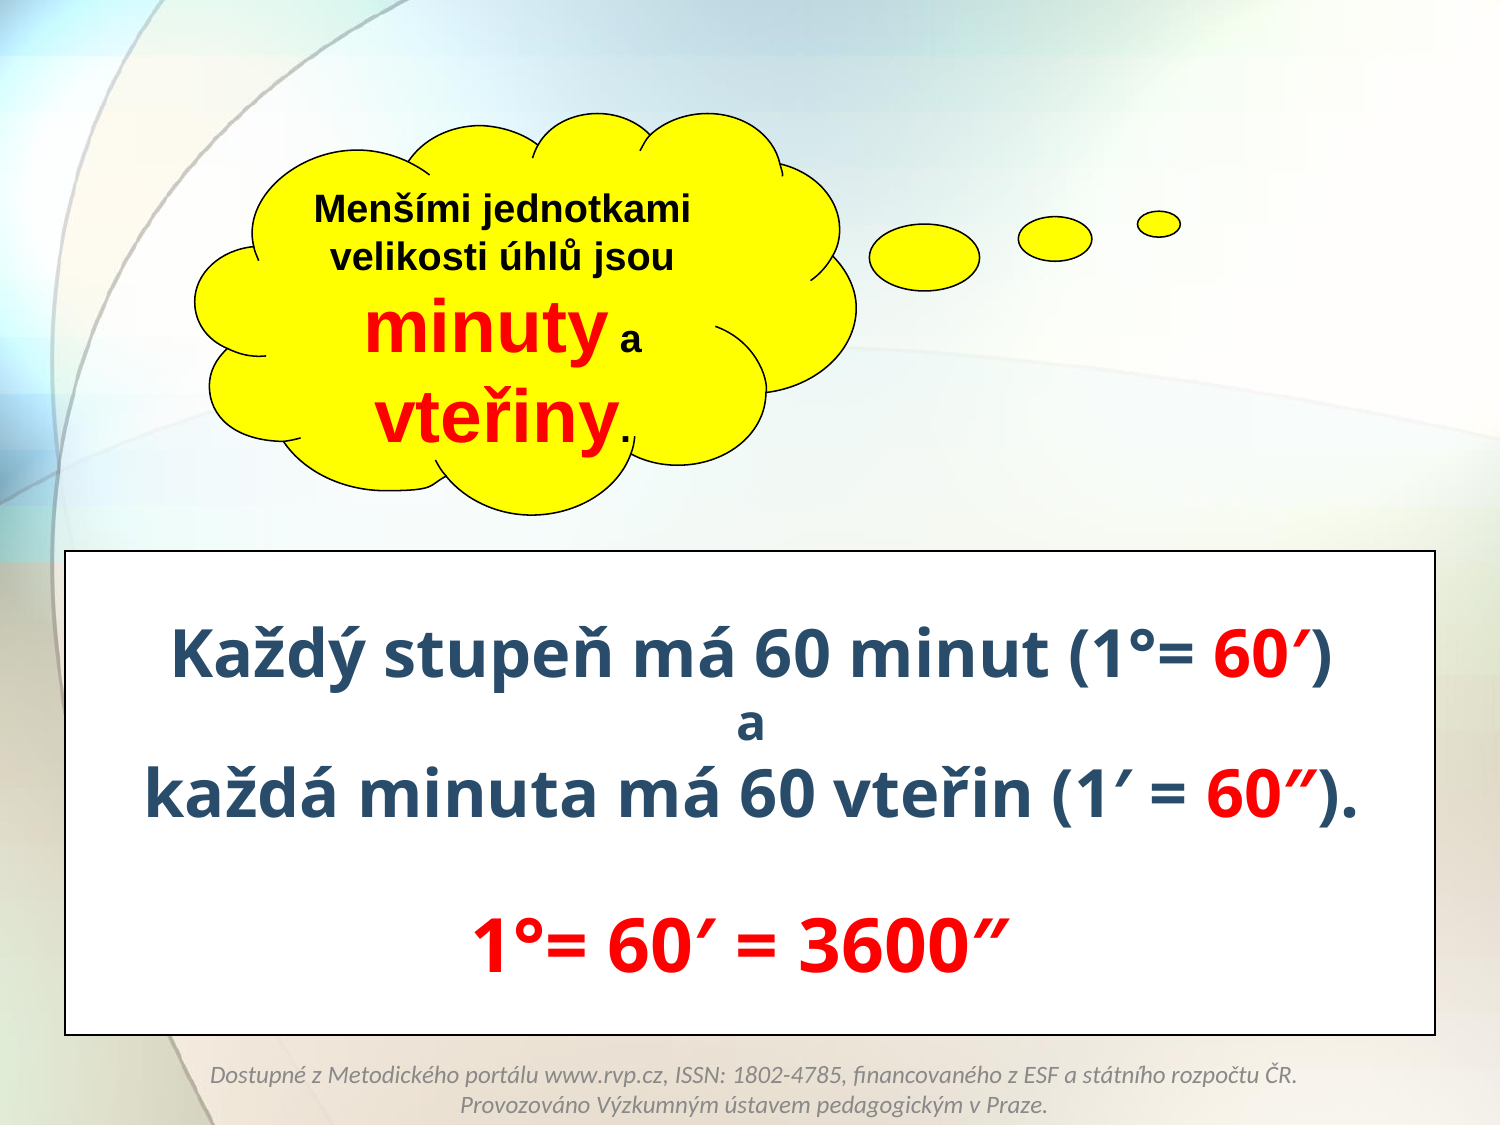

Menšími jednotkami velikosti úhlů jsou minuty a vteřiny.
Každý stupeň má 60 minut (1°= 60′)
a
každá minuta má 60 vteřin (1′ = 60″).
1°= 60′ = 3600″